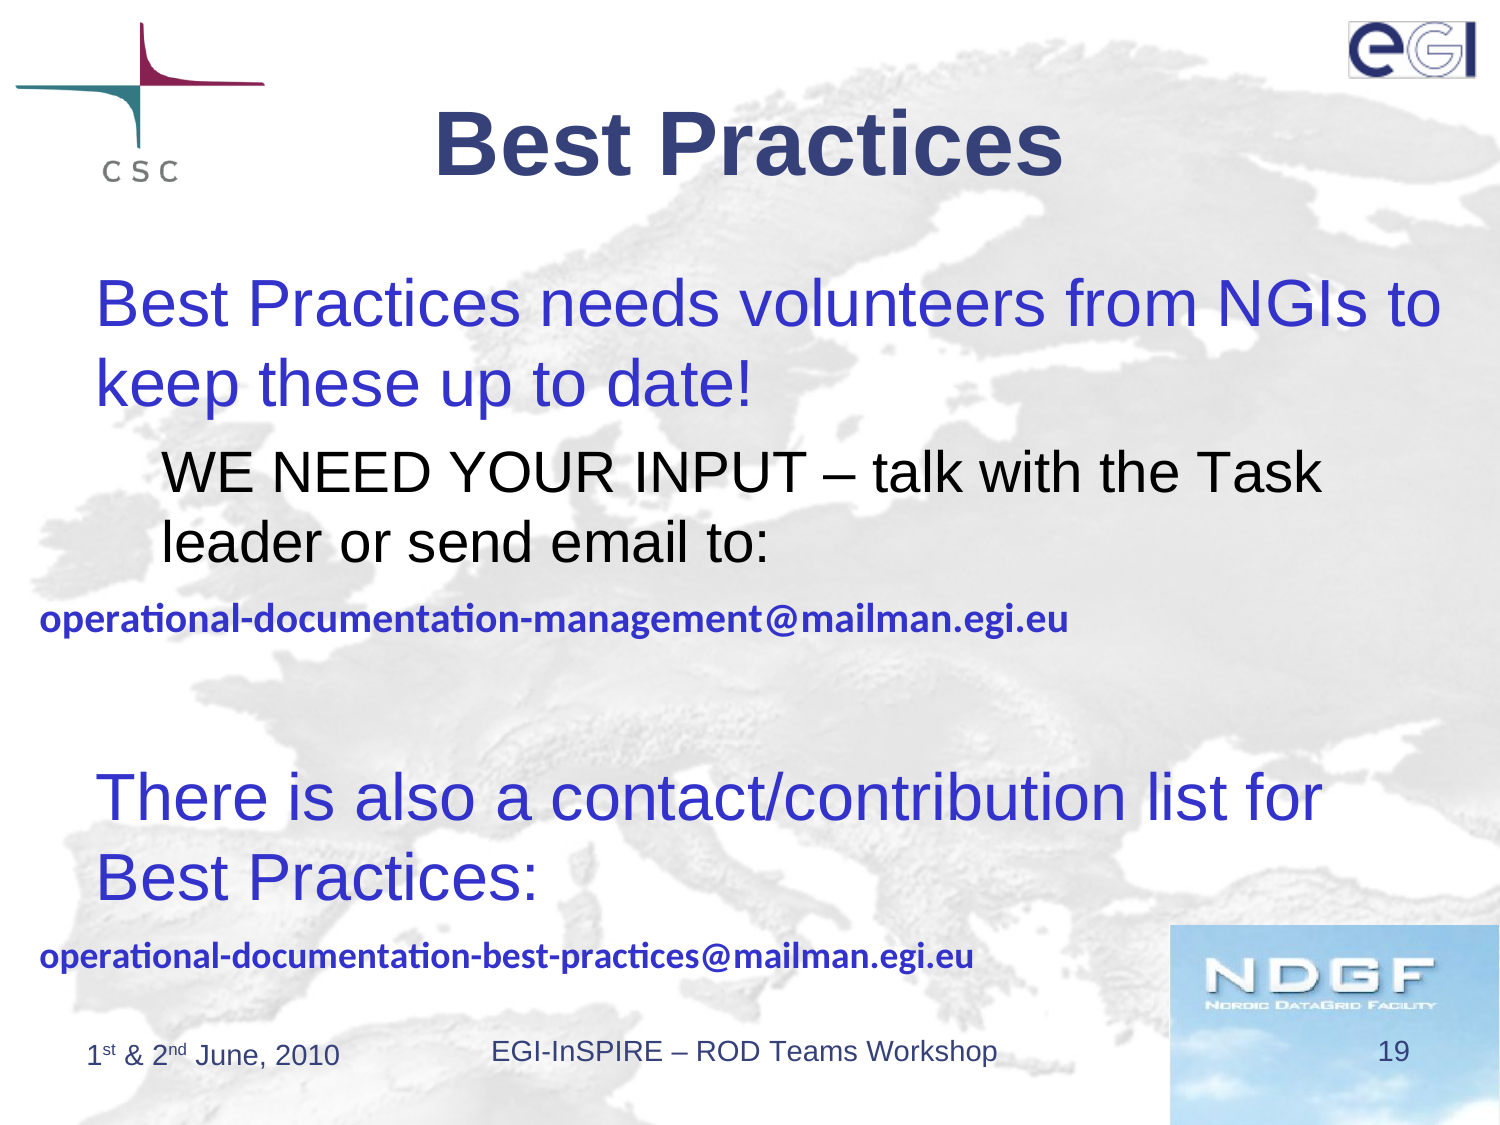

# Best Practices
Best Practices needs volunteers from NGIs to keep these up to date!
WE NEED YOUR INPUT – talk with the Task leader or send email to:
operational-documentation-management@mailman.egi.eu
There is also a contact/contribution list for Best Practices:
operational-documentation-best-practices@mailman.egi.eu
19